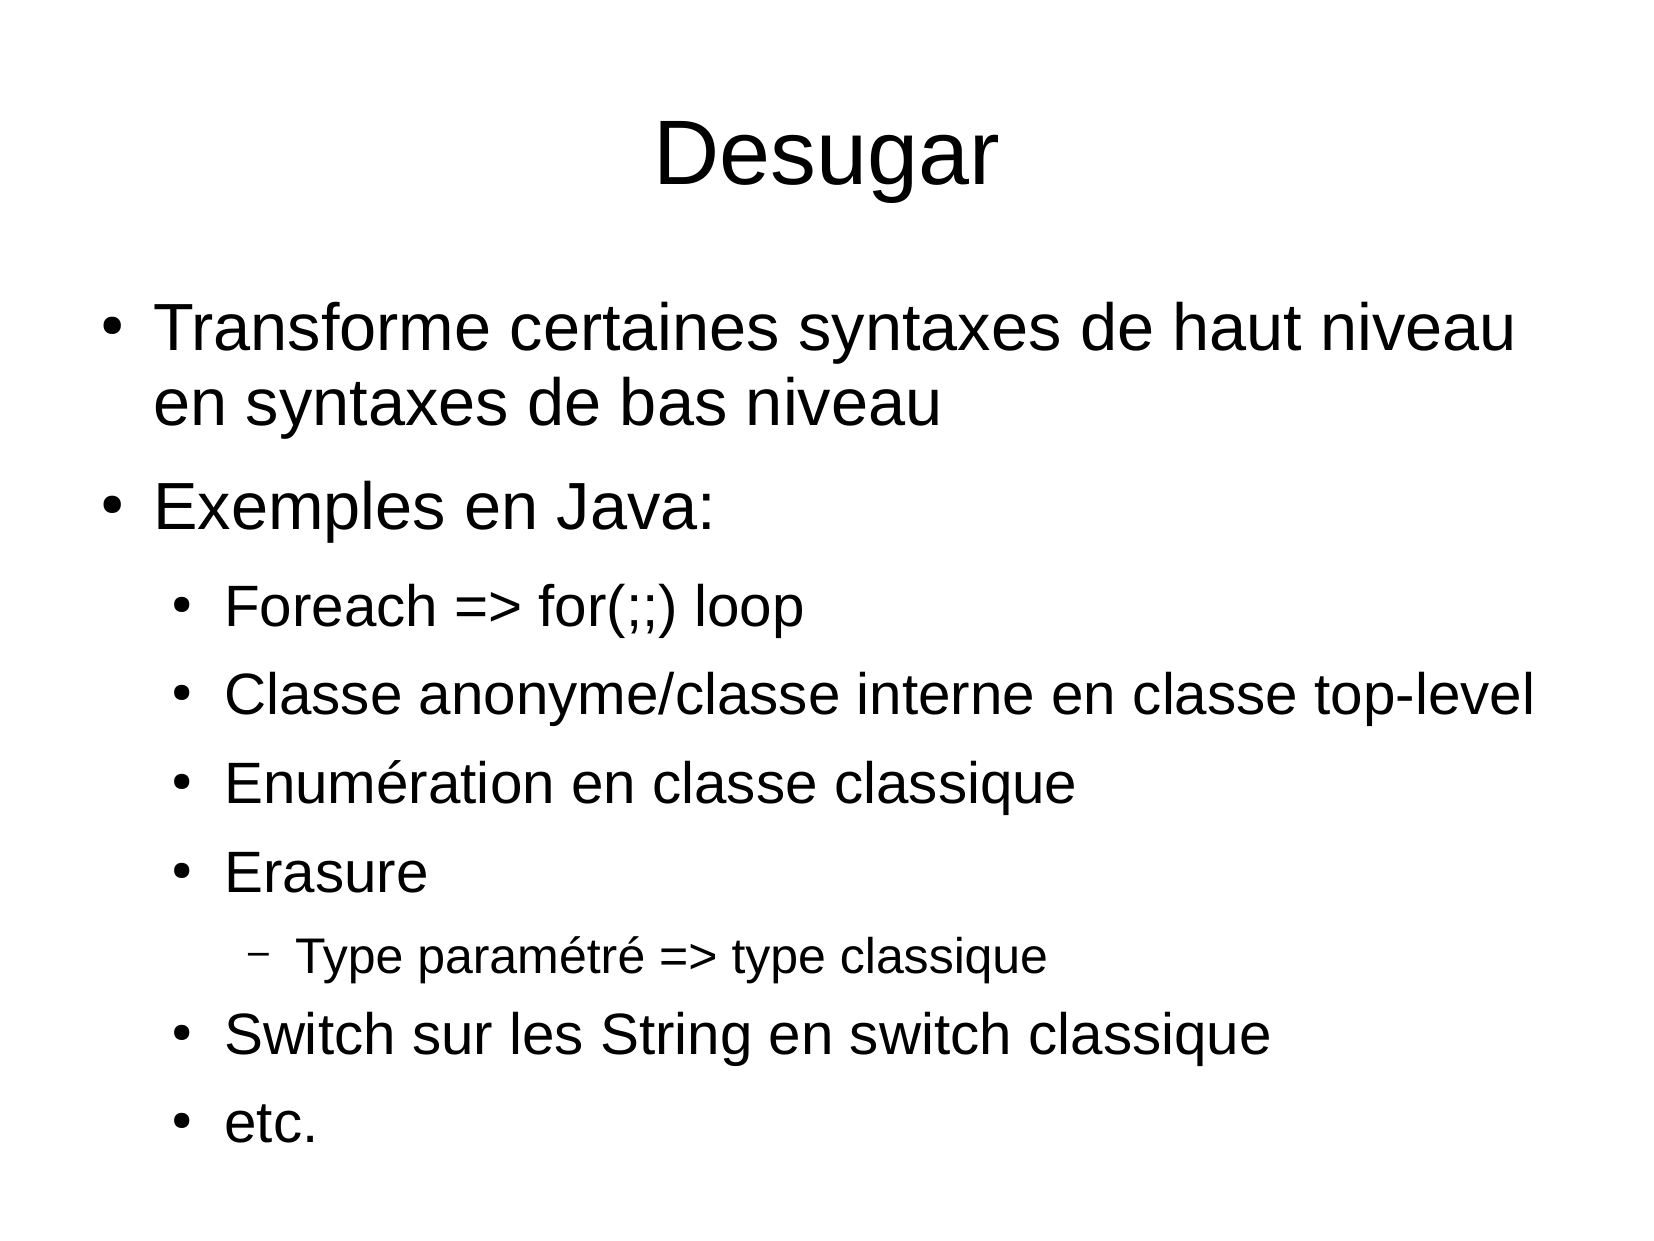

# Desugar
Transforme certaines syntaxes de haut niveau en syntaxes de bas niveau
Exemples en Java:
Foreach => for(;;) loop
Classe anonyme/classe interne en classe top-level
Enumération en classe classique
Erasure
Type paramétré => type classique
Switch sur les String en switch classique
etc.